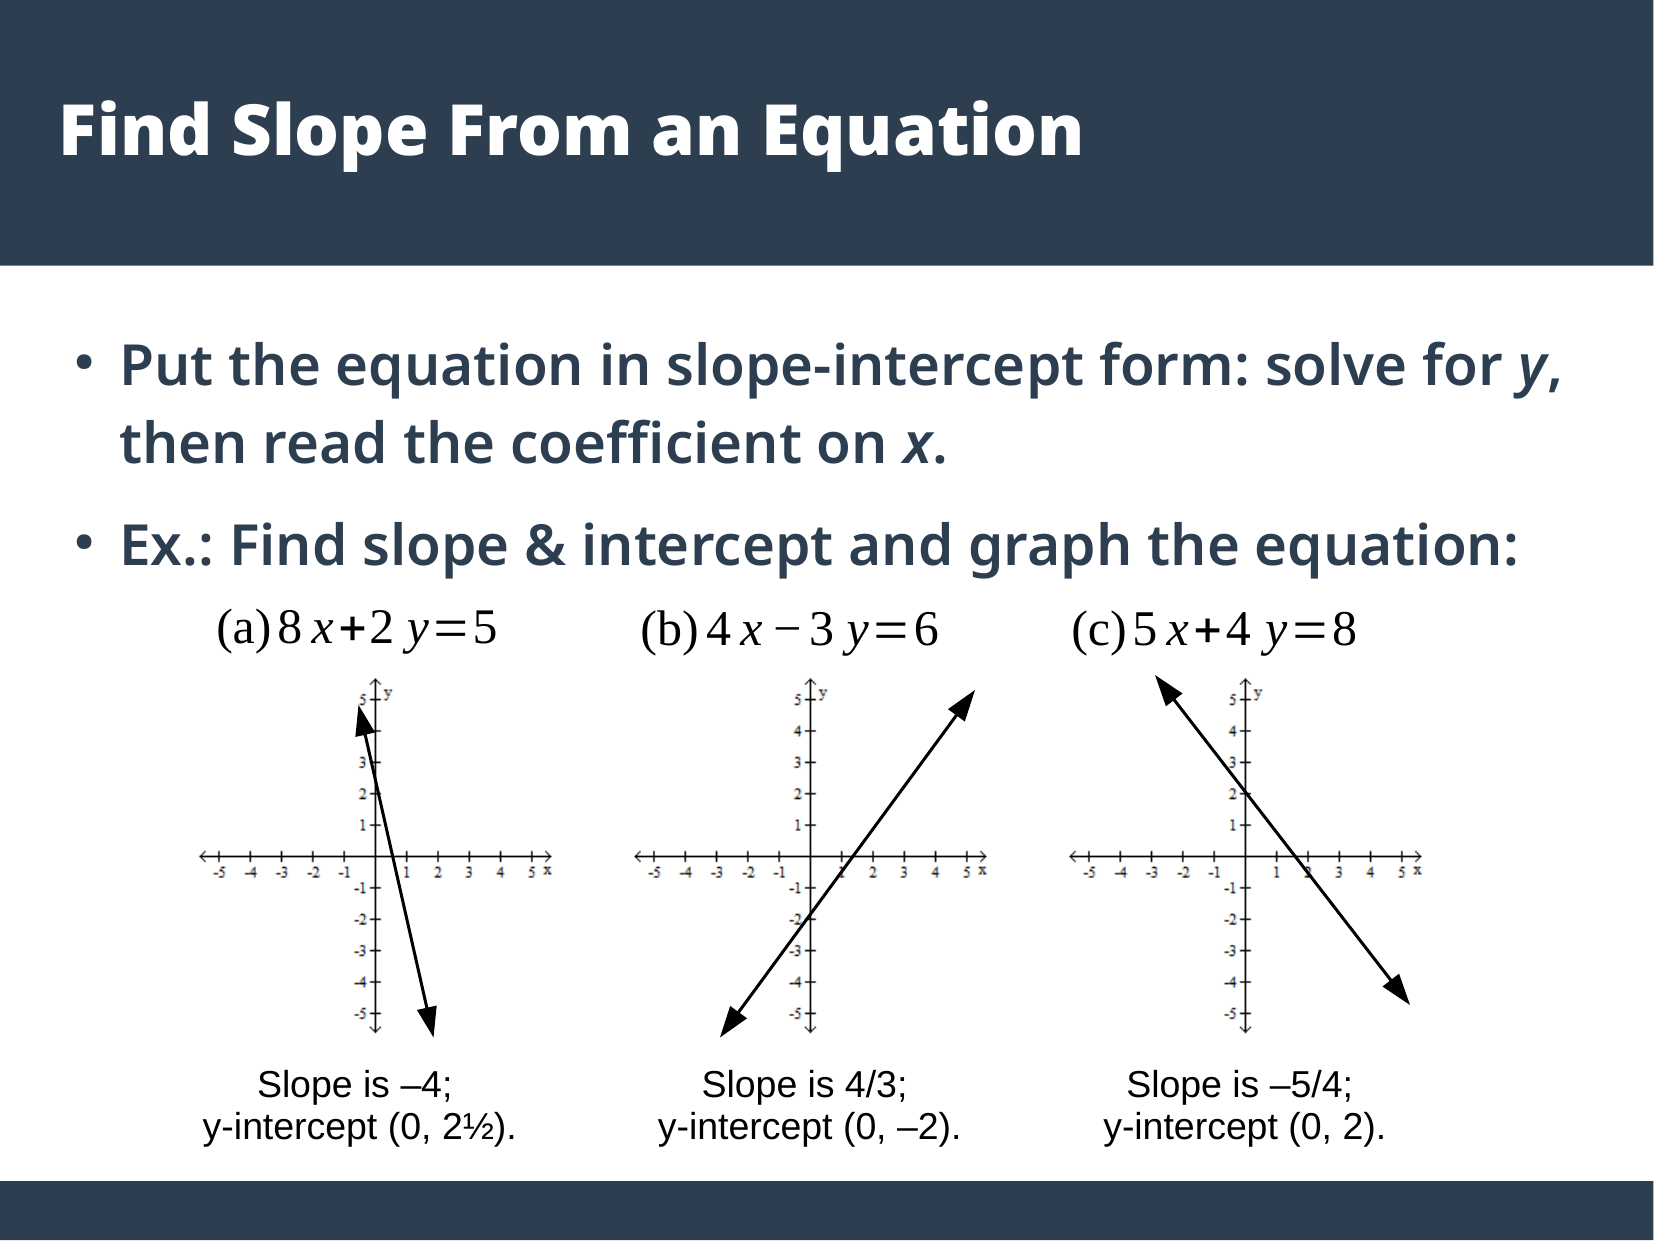

# Find Slope From an Equation
Put the equation in slope-intercept form: solve for y, then read the coefficient on x.
Ex.: Find slope & intercept and graph the equation:
Slope is –4;
y-intercept (0, 2½).
Slope is 4/3;
y-intercept (0, –2).
Slope is –5/4;
y-intercept (0, 2).